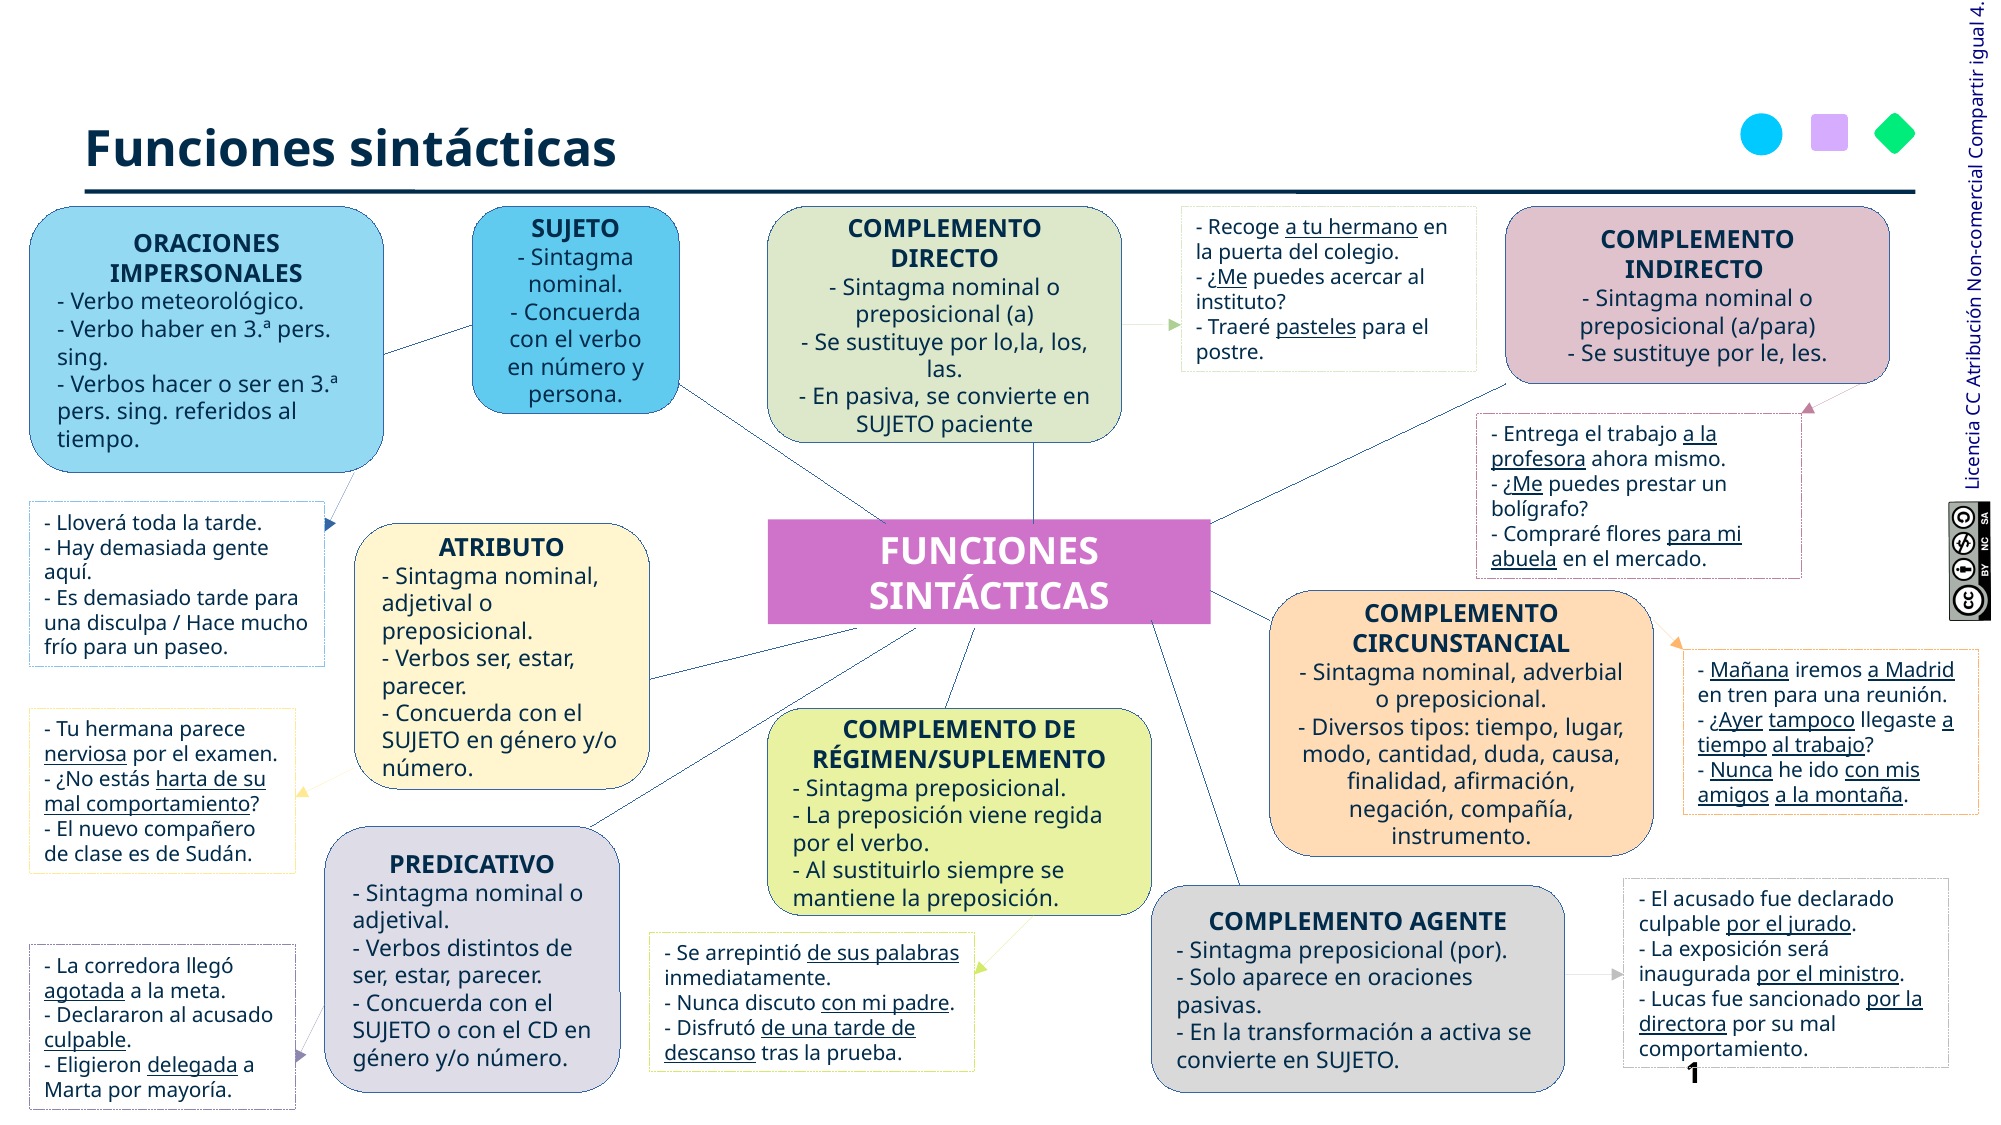

# Funciones sintácticas
ORACIONES IMPERSONALES
- Verbo meteorológico.
- Verbo haber en 3.ª pers. sing.
- Verbos hacer o ser en 3.ª pers. sing. referidos al tiempo.
SUJETO
- Sintagma nominal.
- Concuerda con el verbo en número y persona.
COMPLEMENTO DIRECTO
- Sintagma nominal o preposicional (a)
- Se sustituye por lo,la, los, las.
- En pasiva, se convierte en SUJETO paciente
- Recoge a tu hermano en la puerta del colegio.
- ¿Me puedes acercar al instituto?
- Traeré pasteles para el postre.
COMPLEMENTO INDIRECTO
- Sintagma nominal o preposicional (a/para)
- Se sustituye por le, les.
Licencia CC Atribución Non-comercial Compartir igual 4.0
- Entrega el trabajo a la profesora ahora mismo.
- ¿Me puedes prestar un bolígrafo?
- Compraré flores para mi abuela en el mercado.
- Lloverá toda la tarde.
- Hay demasiada gente aquí.
- Es demasiado tarde para una disculpa / Hace mucho frío para un paseo.
FUNCIONES SINTÁCTICAS
ATRIBUTO
- Sintagma nominal, adjetival o preposicional.
- Verbos ser, estar, parecer.
- Concuerda con el SUJETO en género y/o número.
COMPLEMENTO CIRCUNSTANCIAL
- Sintagma nominal, adverbial o preposicional.
- Diversos tipos: tiempo, lugar, modo, cantidad, duda, causa, finalidad, afirmación, negación, compañía, instrumento.
- Mañana iremos a Madrid en tren para una reunión.
- ¿Ayer tampoco llegaste a tiempo al trabajo?
- Nunca he ido con mis amigos a la montaña.
COMPLEMENTO DE RÉGIMEN/SUPLEMENTO
- Sintagma preposicional.
- La preposición viene regida por el verbo.
- Al sustituirlo siempre se mantiene la preposición.
- Tu hermana parece nerviosa por el examen.
- ¿No estás harta de su mal comportamiento?
- El nuevo compañero de clase es de Sudán.
PREDICATIVO
- Sintagma nominal o adjetival.
- Verbos distintos de ser, estar, parecer.
- Concuerda con el SUJETO o con el CD en género y/o número.
- El acusado fue declarado culpable por el jurado.
- La exposición será inaugurada por el ministro.
- Lucas fue sancionado por la directora por su mal comportamiento.
COMPLEMENTO AGENTE
- Sintagma preposicional (por).
- Solo aparece en oraciones pasivas.
- En la transformación a activa se convierte en SUJETO.
- Se arrepintió de sus palabras inmediatamente.
- Nunca discuto con mi padre.
- Disfrutó de una tarde de descanso tras la prueba.
- La corredora llegó agotada a la meta.
- Declararon al acusado culpable.
- Eligieron delegada a Marta por mayoría.